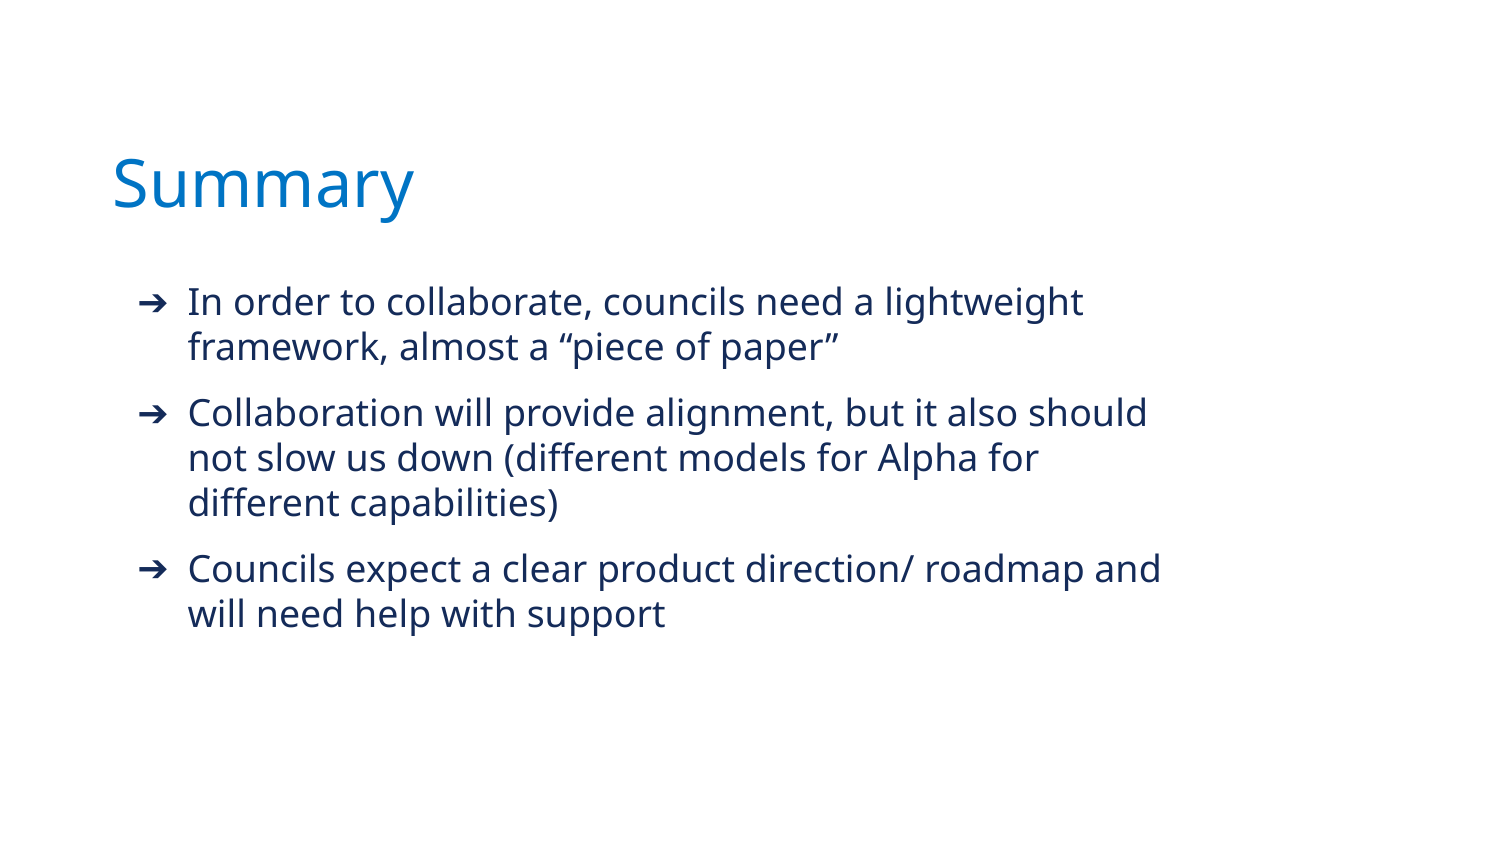

Summary
# In order to collaborate, councils need a lightweight framework, almost a “piece of paper”
Collaboration will provide alignment, but it also should not slow us down (different models for Alpha for different capabilities)
Councils expect a clear product direction/ roadmap and will need help with support